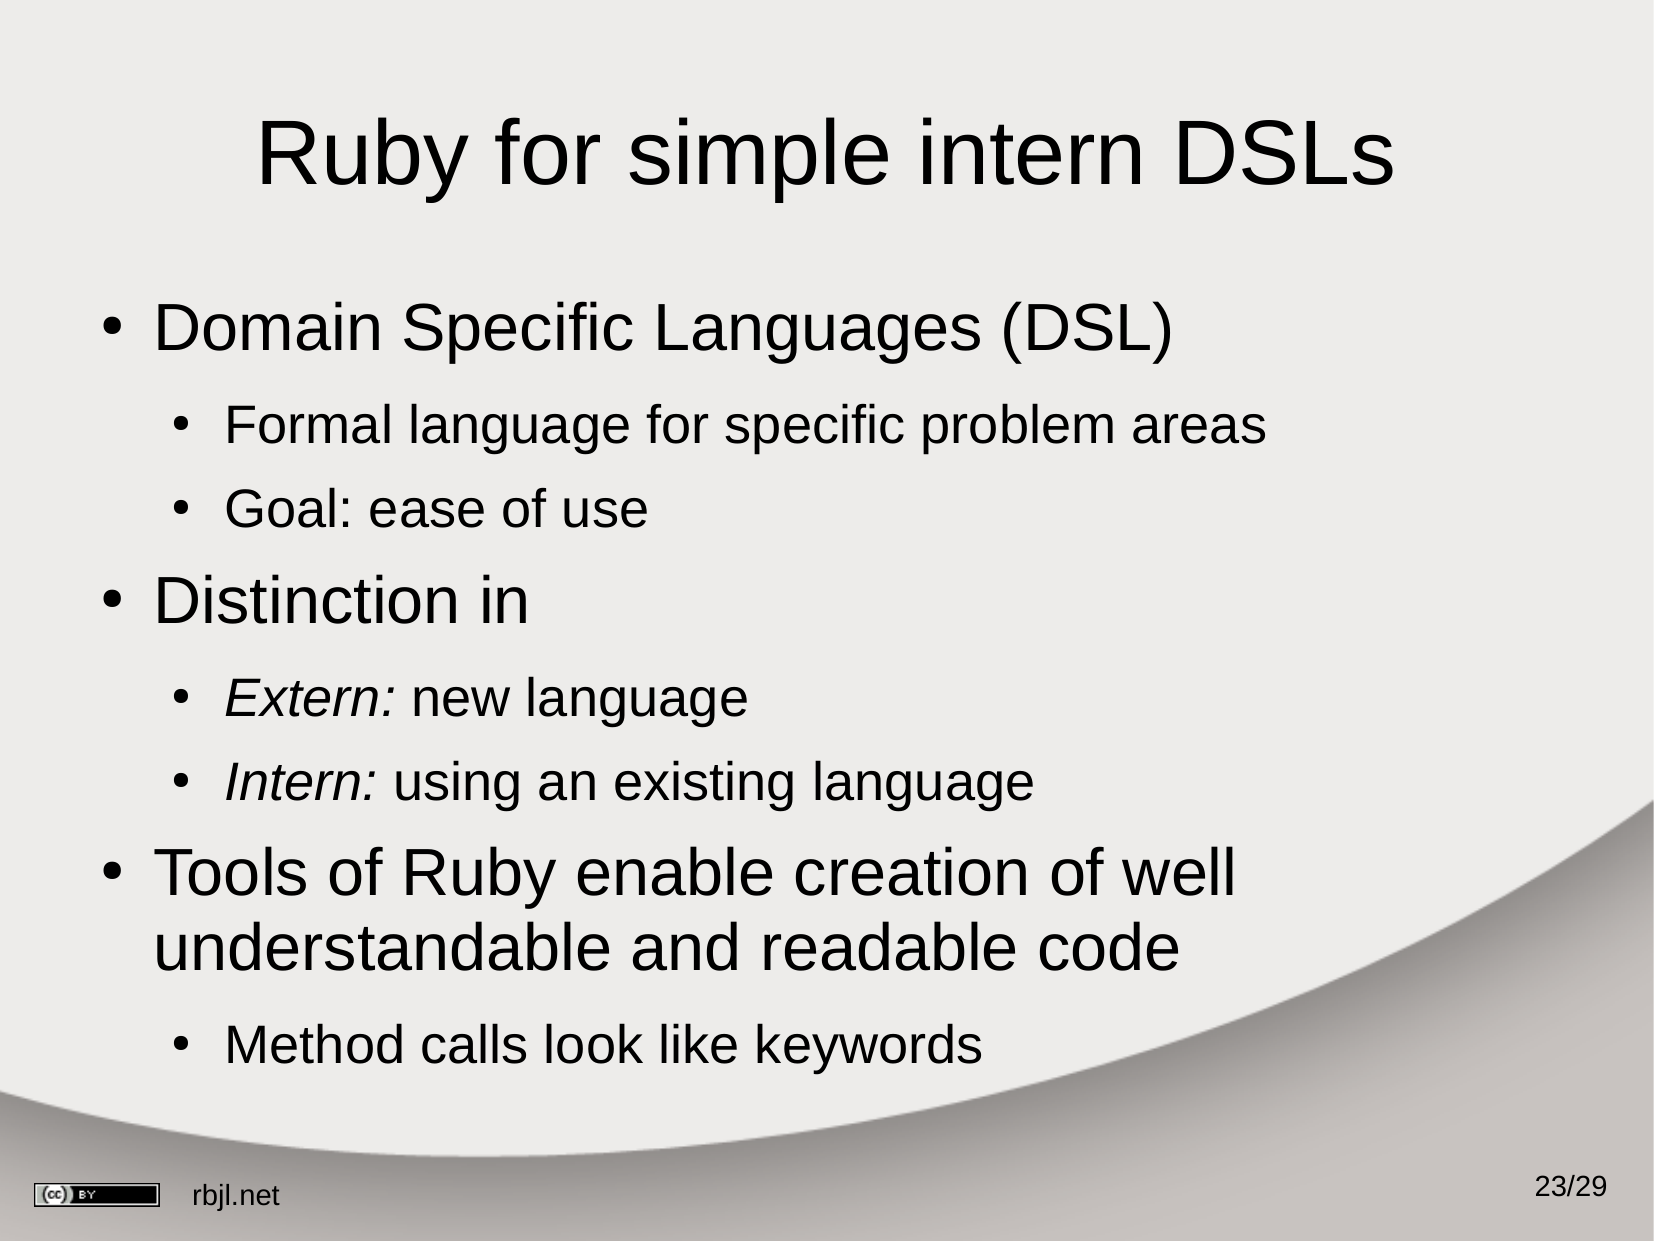

# Ruby for simple intern DSLs
Domain Specific Languages (DSL)
Formal language for specific problem areas
Goal: ease of use
Distinction in
Extern: new language
Intern: using an existing language
Tools of Ruby enable creation of well understandable and readable code
Method calls look like keywords
23